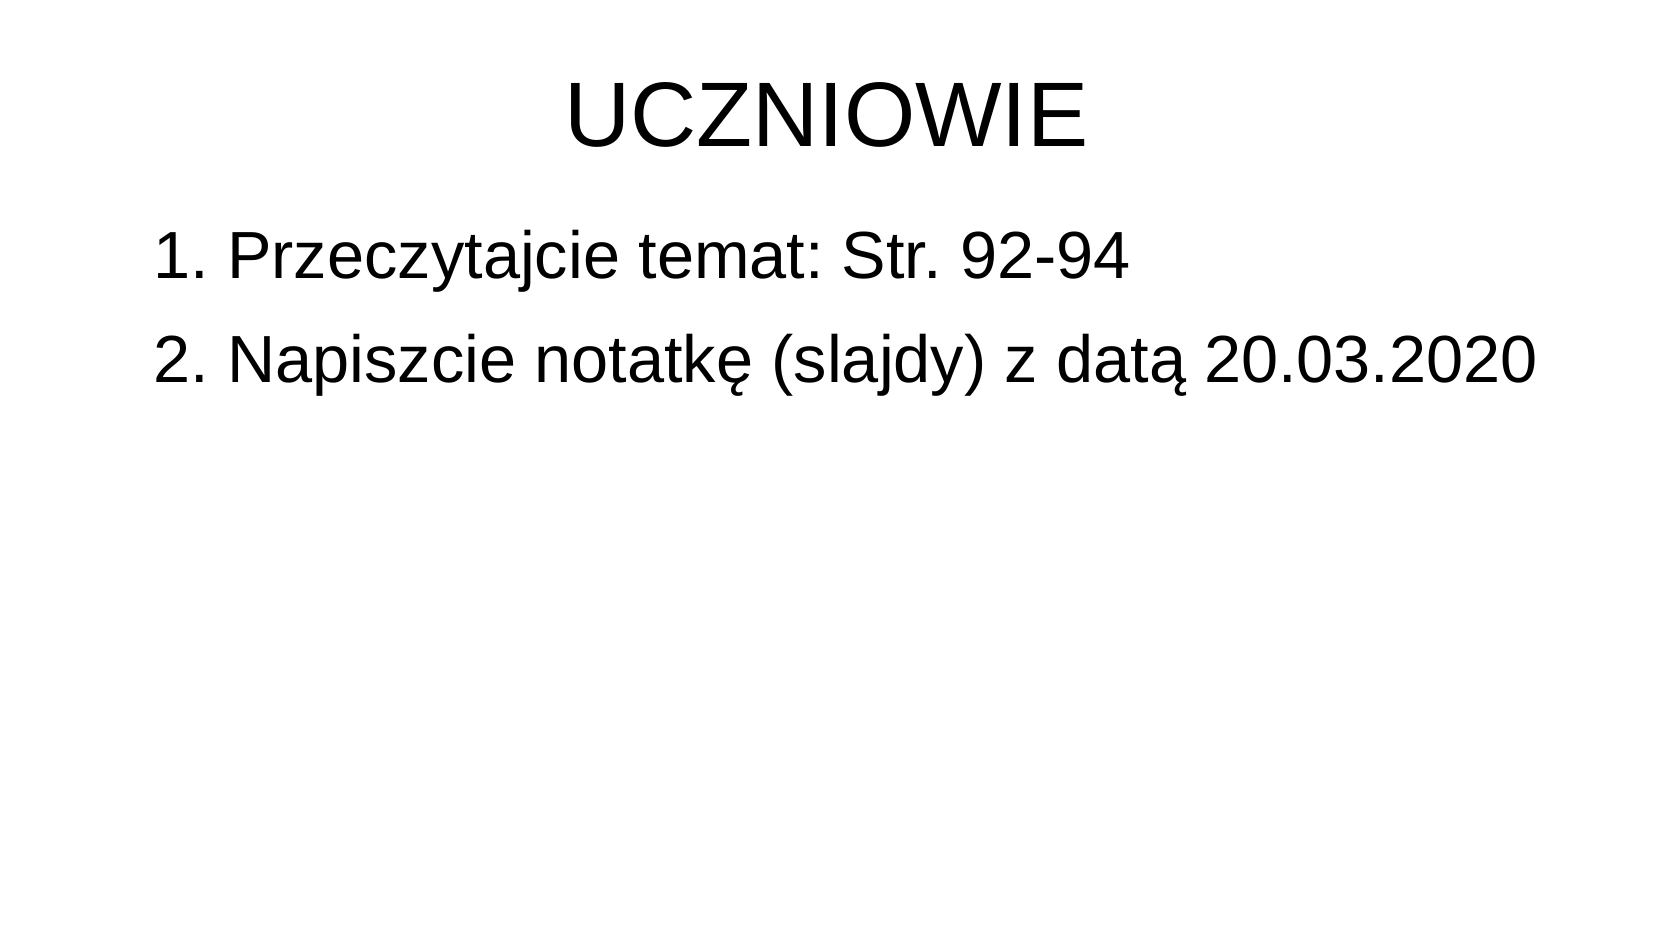

# UCZNIOWIE
1. Przeczytajcie temat: Str. 92-94
2. Napiszcie notatkę (slajdy) z datą 20.03.2020